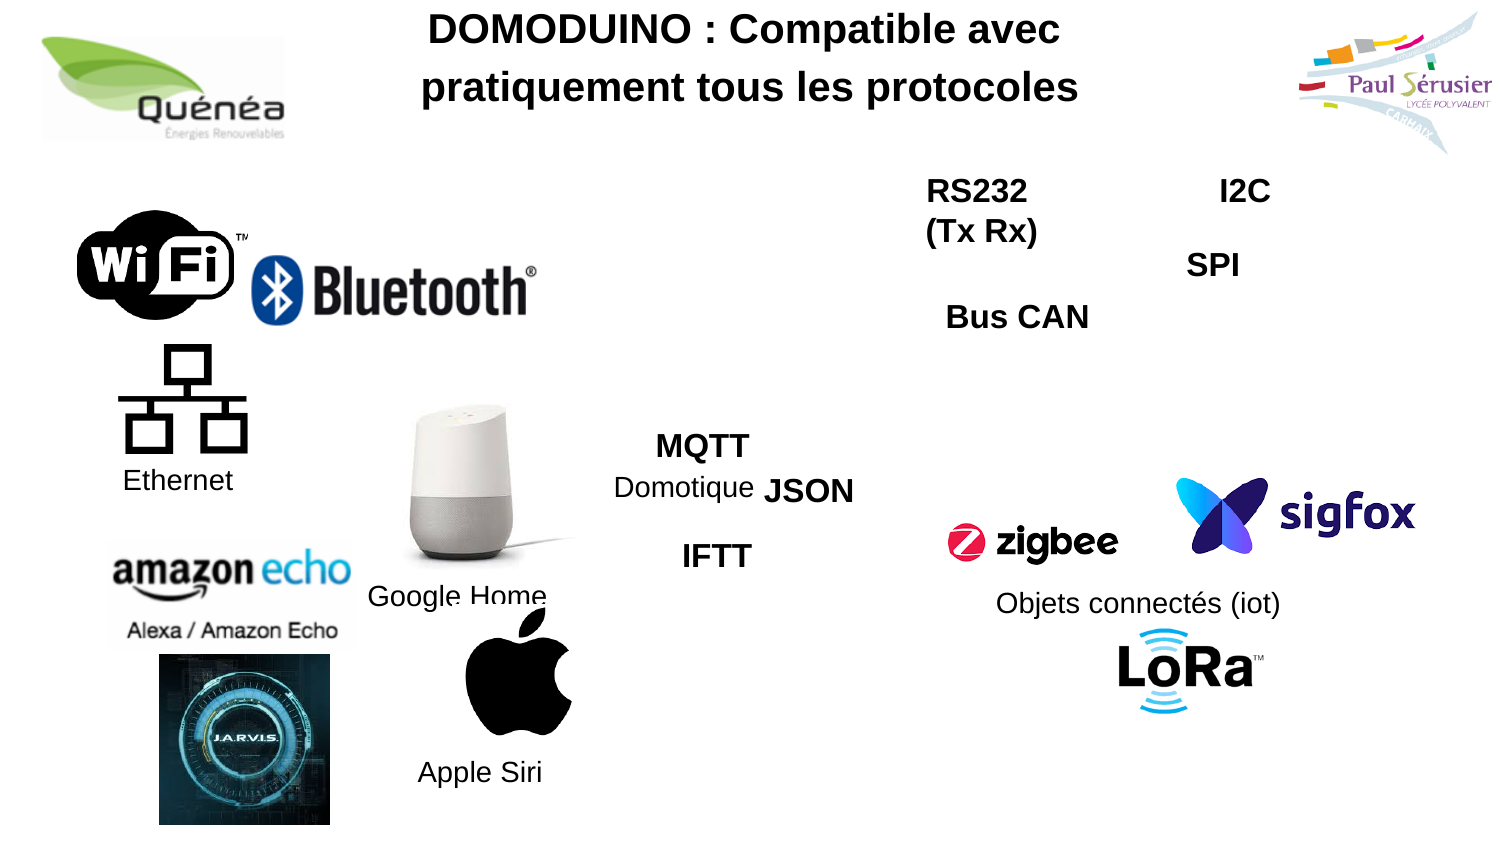

DOMODUINO : Compatible avec
pratiquement tous les protocoles
RS232
 (Tx Rx)
I2C
SPI
Bus CAN
MQTT
Ethernet
Domotique
JSON
IFTT
Google Home
Objets connectés (iot)
Apple Siri